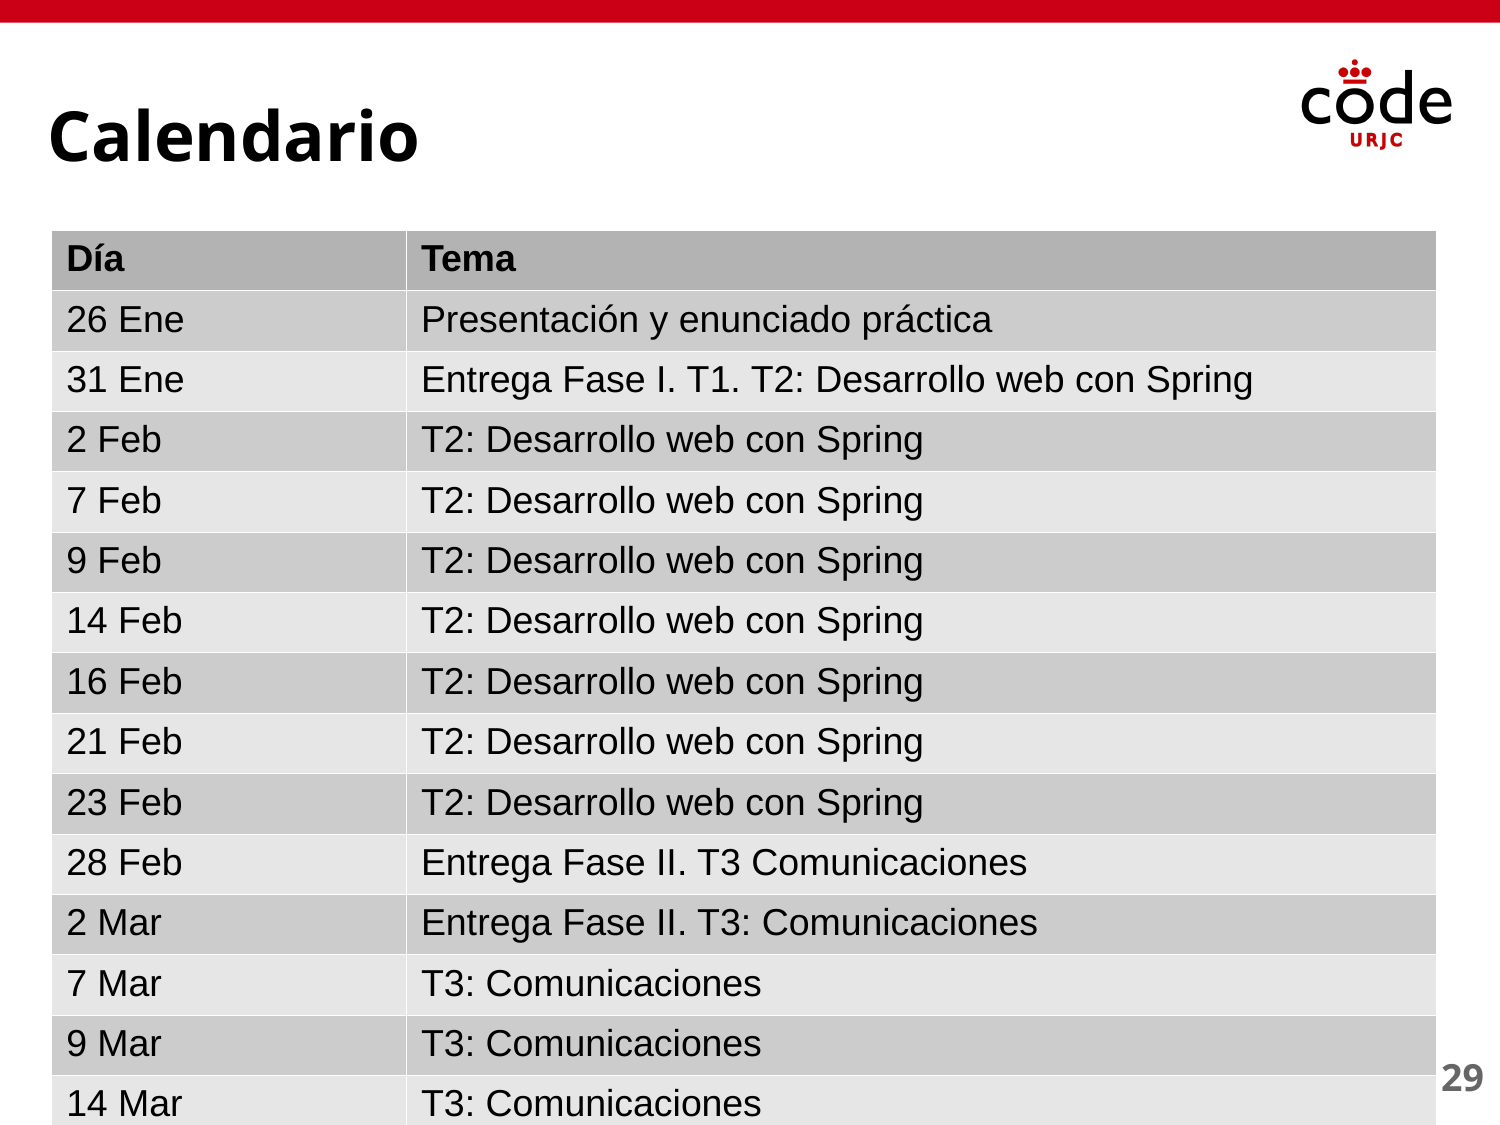

# Calendario
| Día | Tema |
| --- | --- |
| 26 Ene | Presentación y enunciado práctica |
| 31 Ene | Entrega Fase I. T1. T2: Desarrollo web con Spring |
| 2 Feb | T2: Desarrollo web con Spring |
| 7 Feb | T2: Desarrollo web con Spring |
| 9 Feb | T2: Desarrollo web con Spring |
| 14 Feb | T2: Desarrollo web con Spring |
| 16 Feb | T2: Desarrollo web con Spring |
| 21 Feb | T2: Desarrollo web con Spring |
| 23 Feb | T2: Desarrollo web con Spring |
| 28 Feb | Entrega Fase II. T3 Comunicaciones |
| 2 Mar | Entrega Fase II. T3: Comunicaciones |
| 7 Mar | T3: Comunicaciones |
| 9 Mar | T3: Comunicaciones |
| 14 Mar | T3: Comunicaciones |